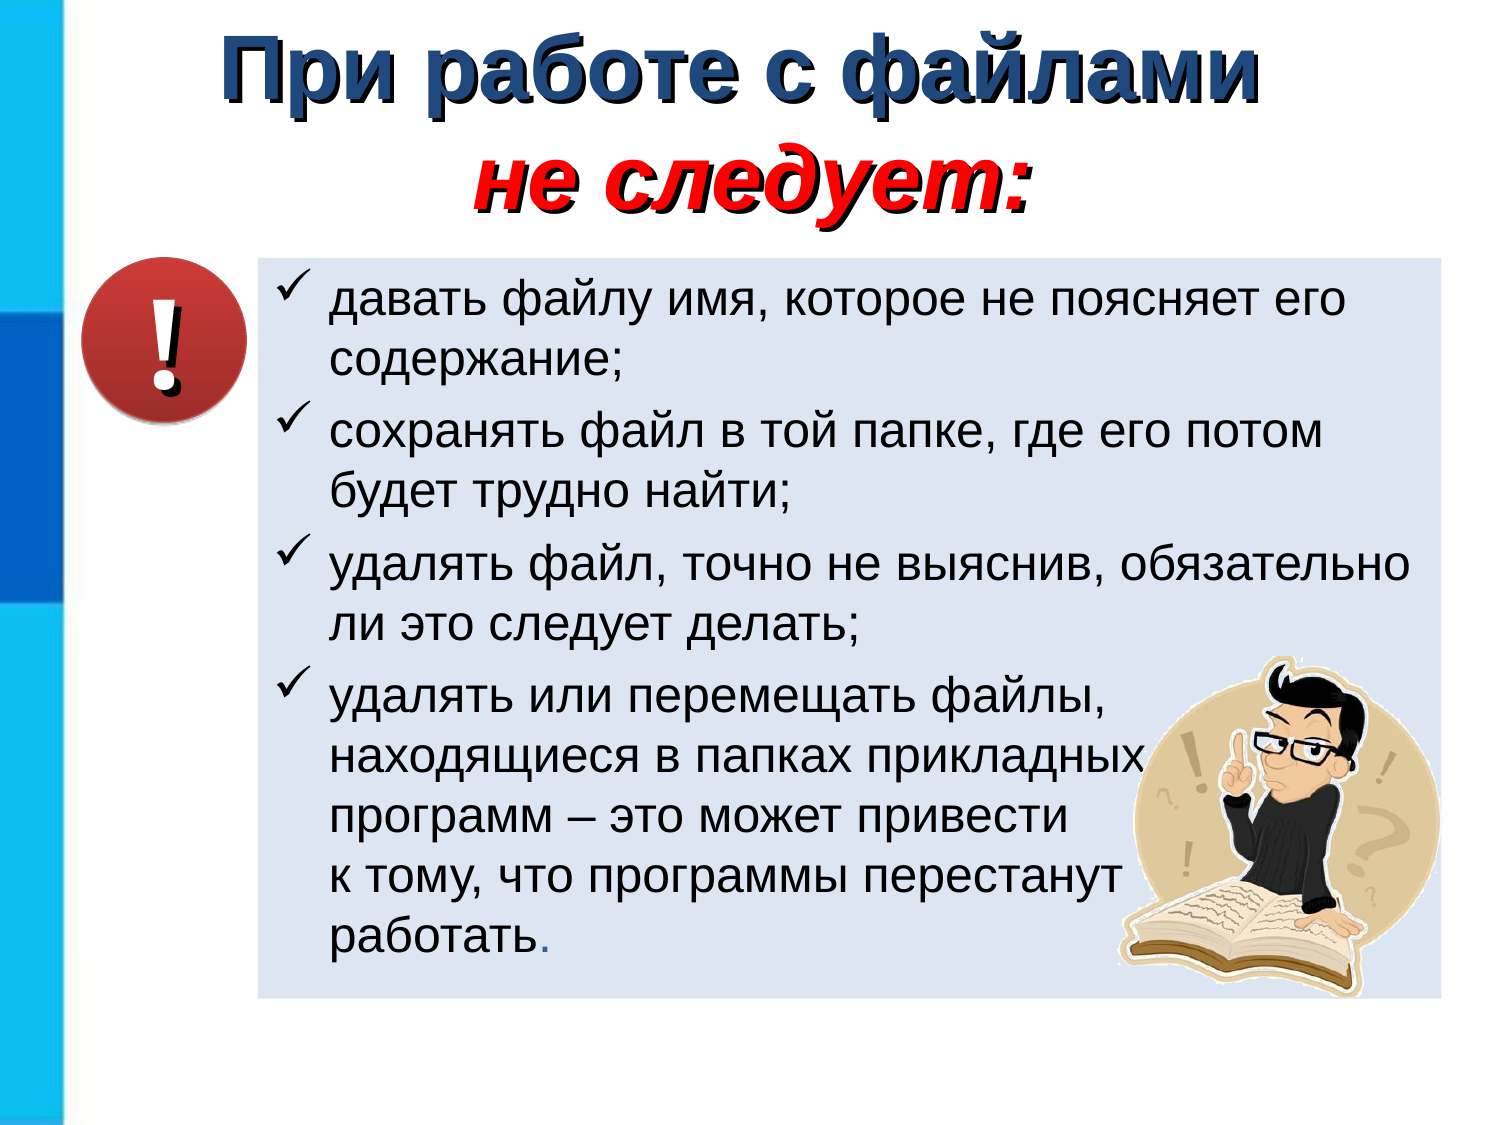

При работе с файлами
не следует:
# давать файлу имя, которое не поясняет его содержание;
сохранять файл в той папке, где его потом будет трудно найти;
удалять файл, точно не выяснив, обязательно ли это следует делать;
удалять или перемещать файлы, находящиеся в папках прикладных
программ – это может привести
к тому, что программы перестанут
работать.
!